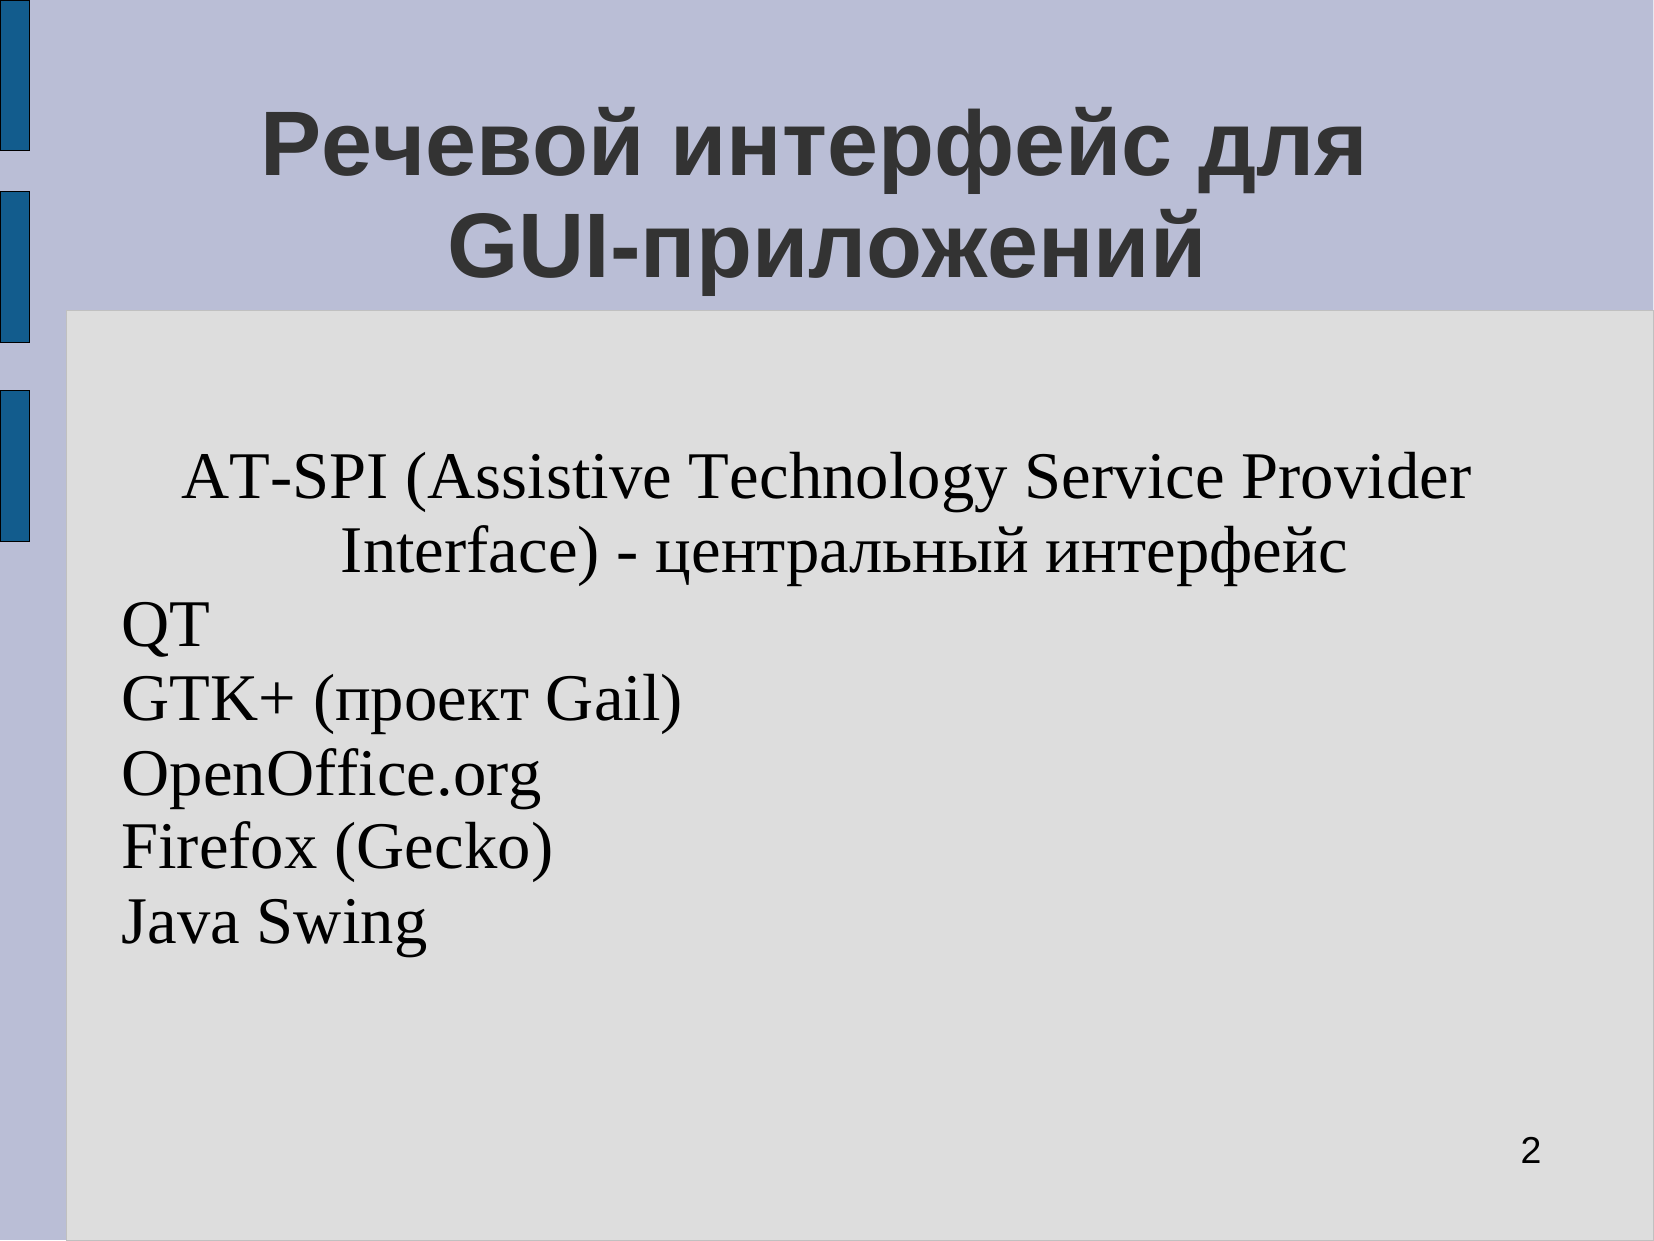

# Речевой интерфейс для GUI-приложений
AT-SPI (Assistive Technology Service Provider Interface) - центральный интерфейс
QT
GTK+ (проект Gail)
OpenOffice.org
Firefox (Gecko)
Java Swing
2